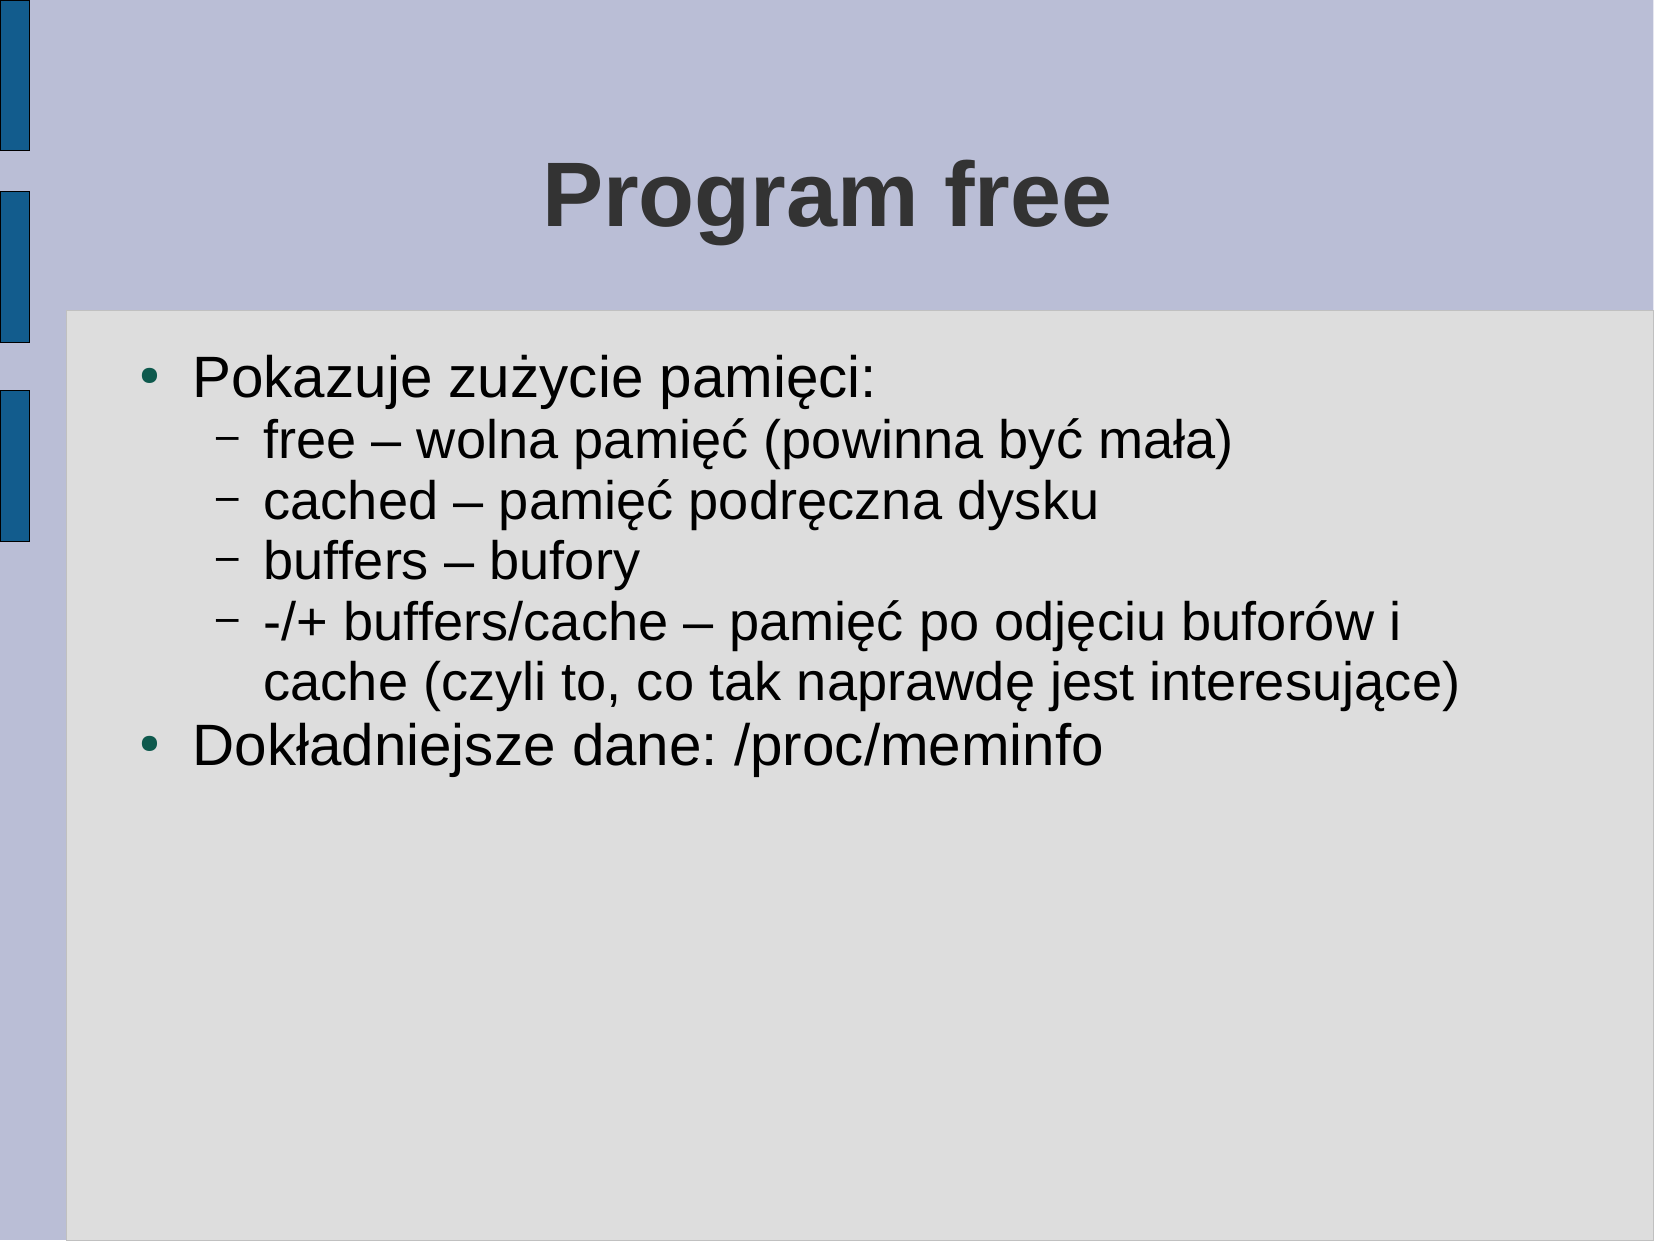

# Program free
Pokazuje zużycie pamięci:
free – wolna pamięć (powinna być mała)
cached – pamięć podręczna dysku
buffers – bufory
-/+ buffers/cache – pamięć po odjęciu buforów i cache (czyli to, co tak naprawdę jest interesujące)
Dokładniejsze dane: /proc/meminfo